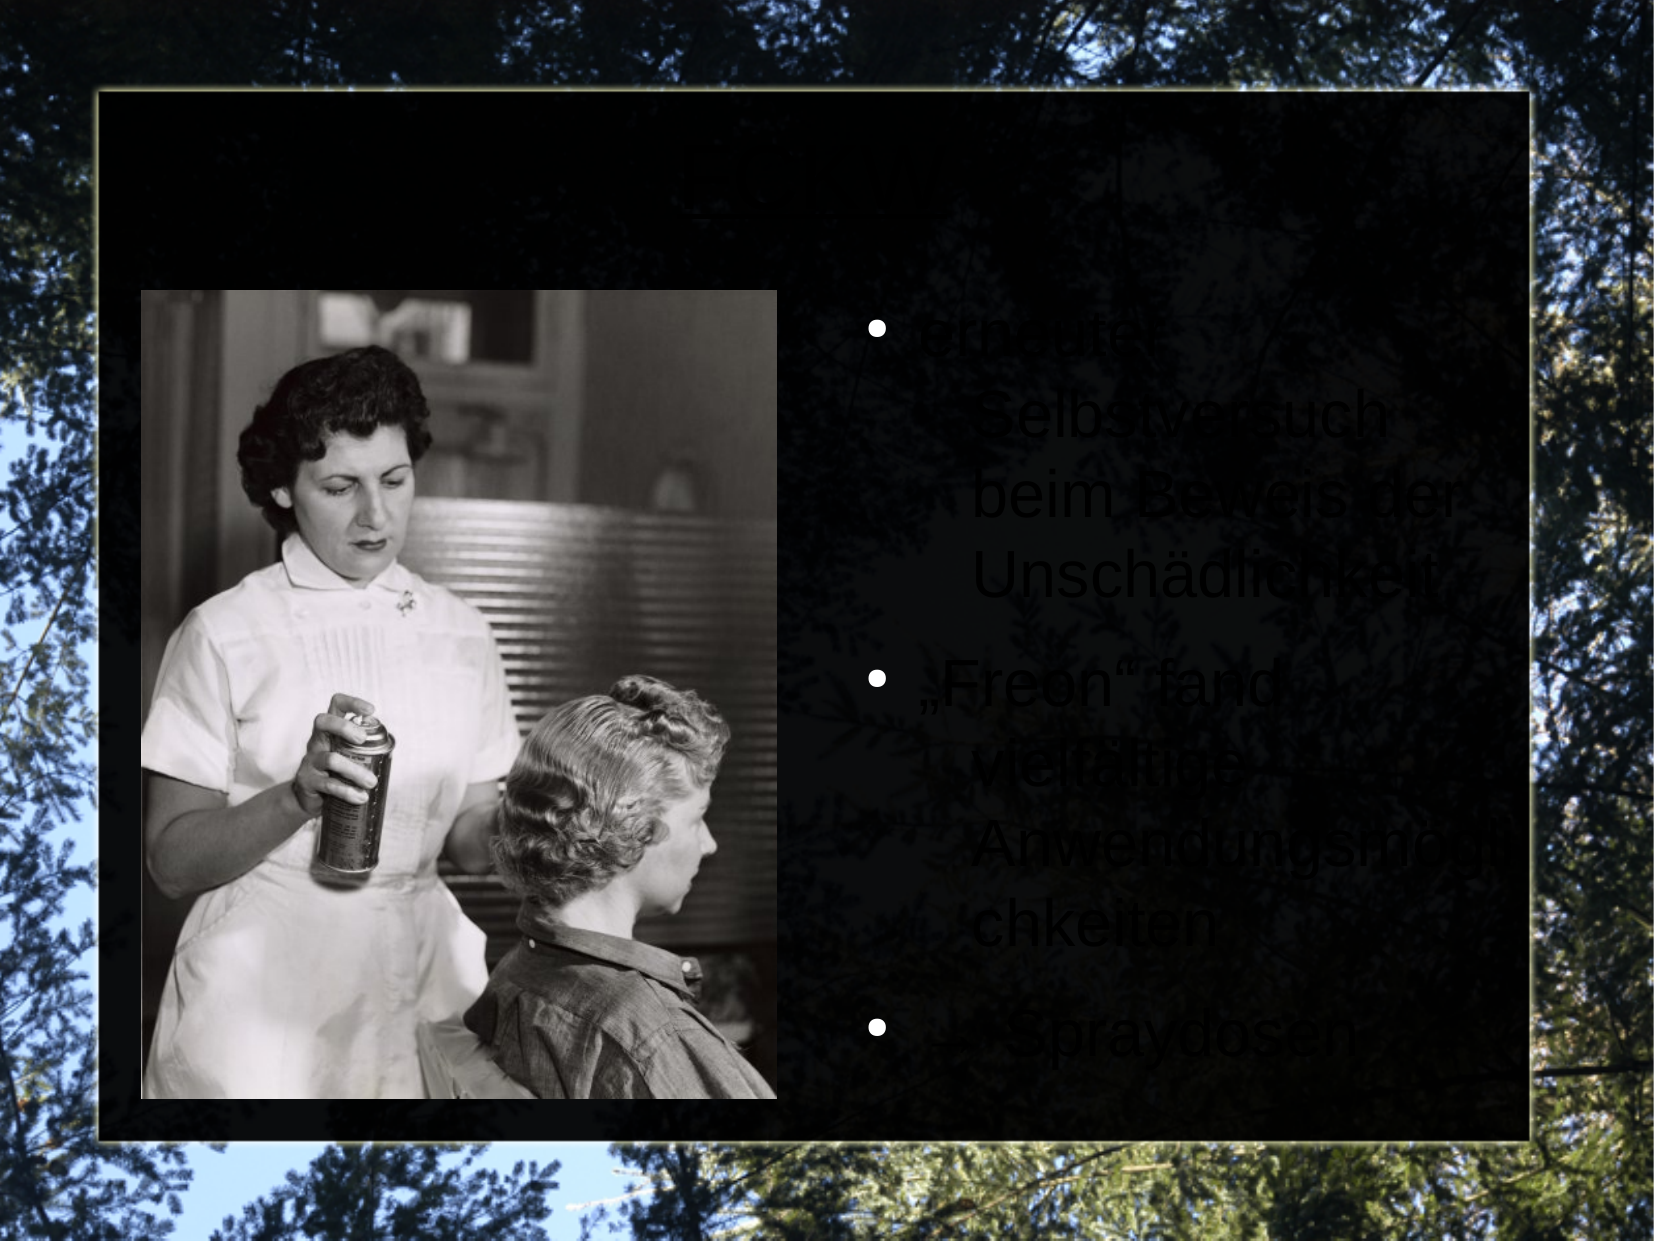

# FCKW
erneuter Selbstversuch beim Beweis der Unschädlichkeit
„Freon“ fand vielfältige Anwendungsmöglichkeiten
→ Spraydosen